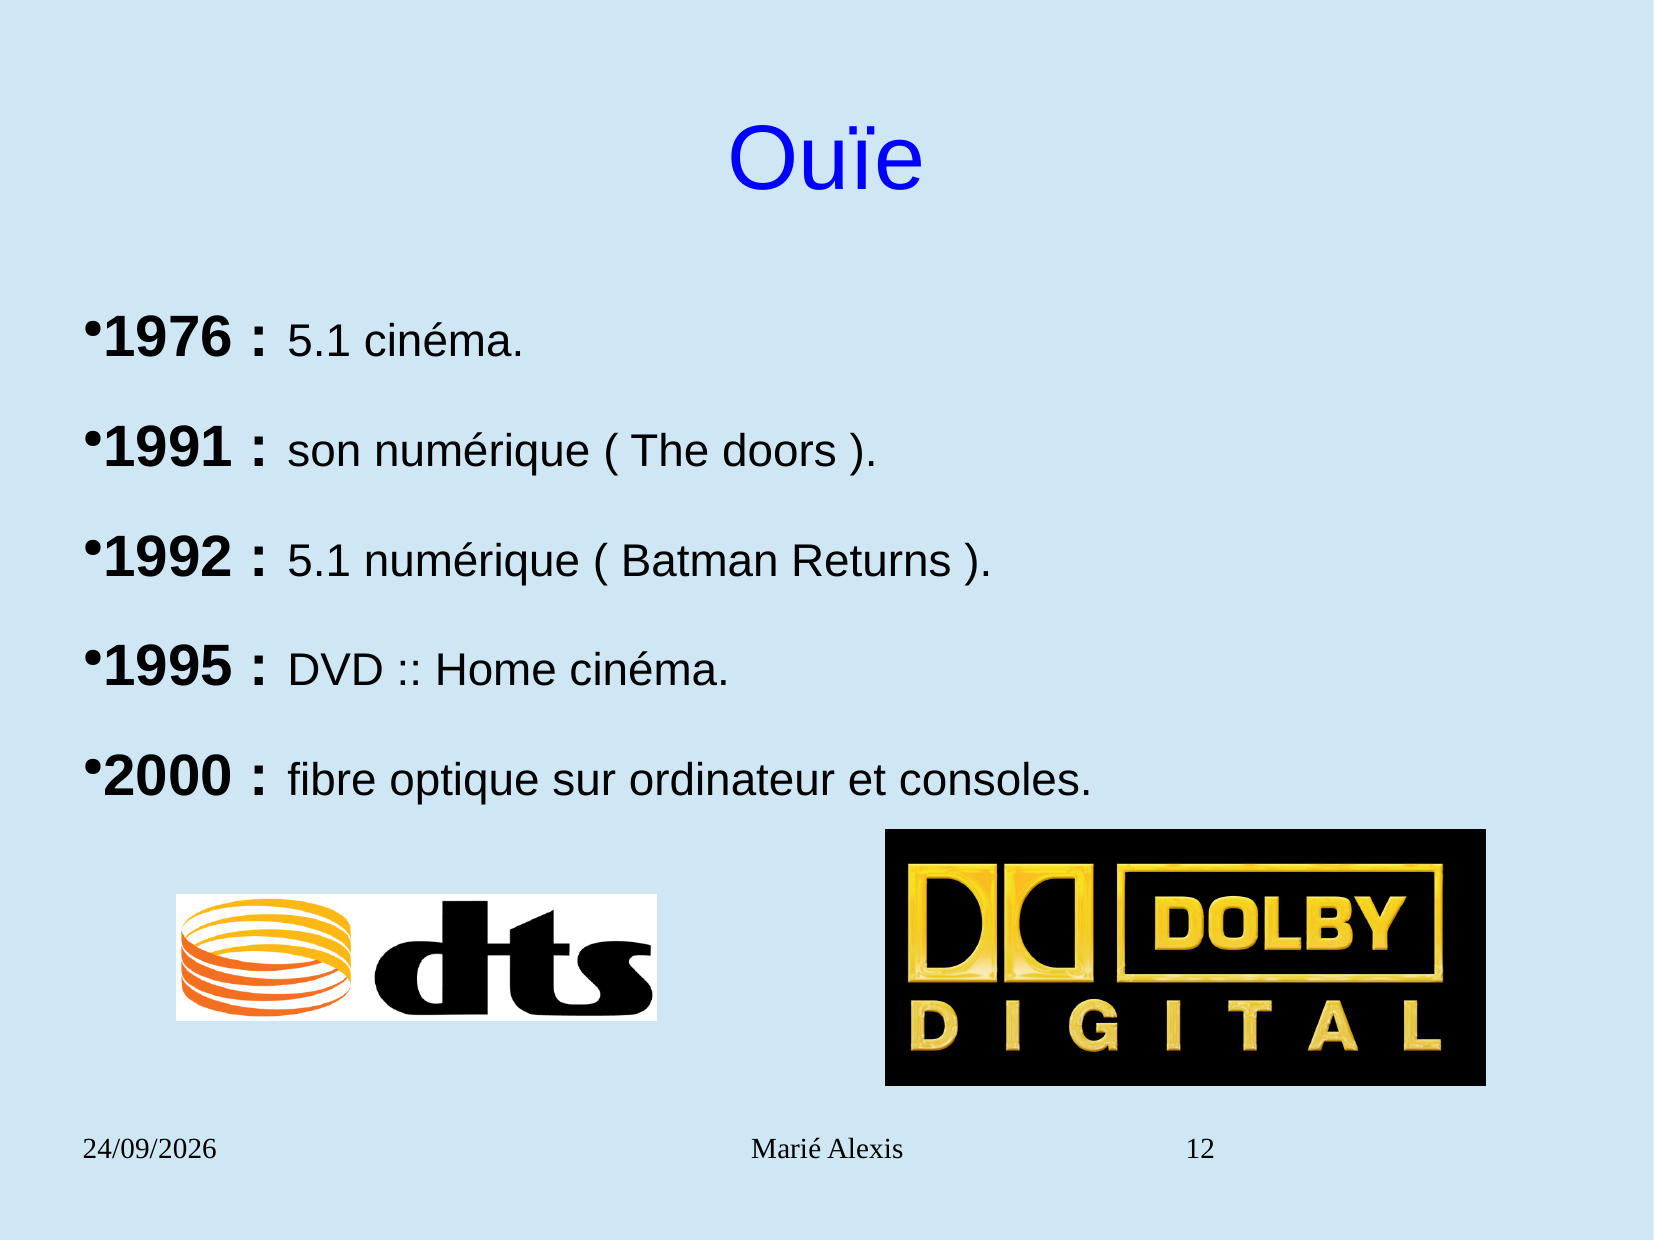

# Ouïe
1976 : 5.1 cinéma.
1991 : son numérique ( The doors ).
1992 : 5.1 numérique ( Batman Returns ).
1995 : DVD :: Home cinéma.
2000 : fibre optique sur ordinateur et consoles.
Marié Alexis